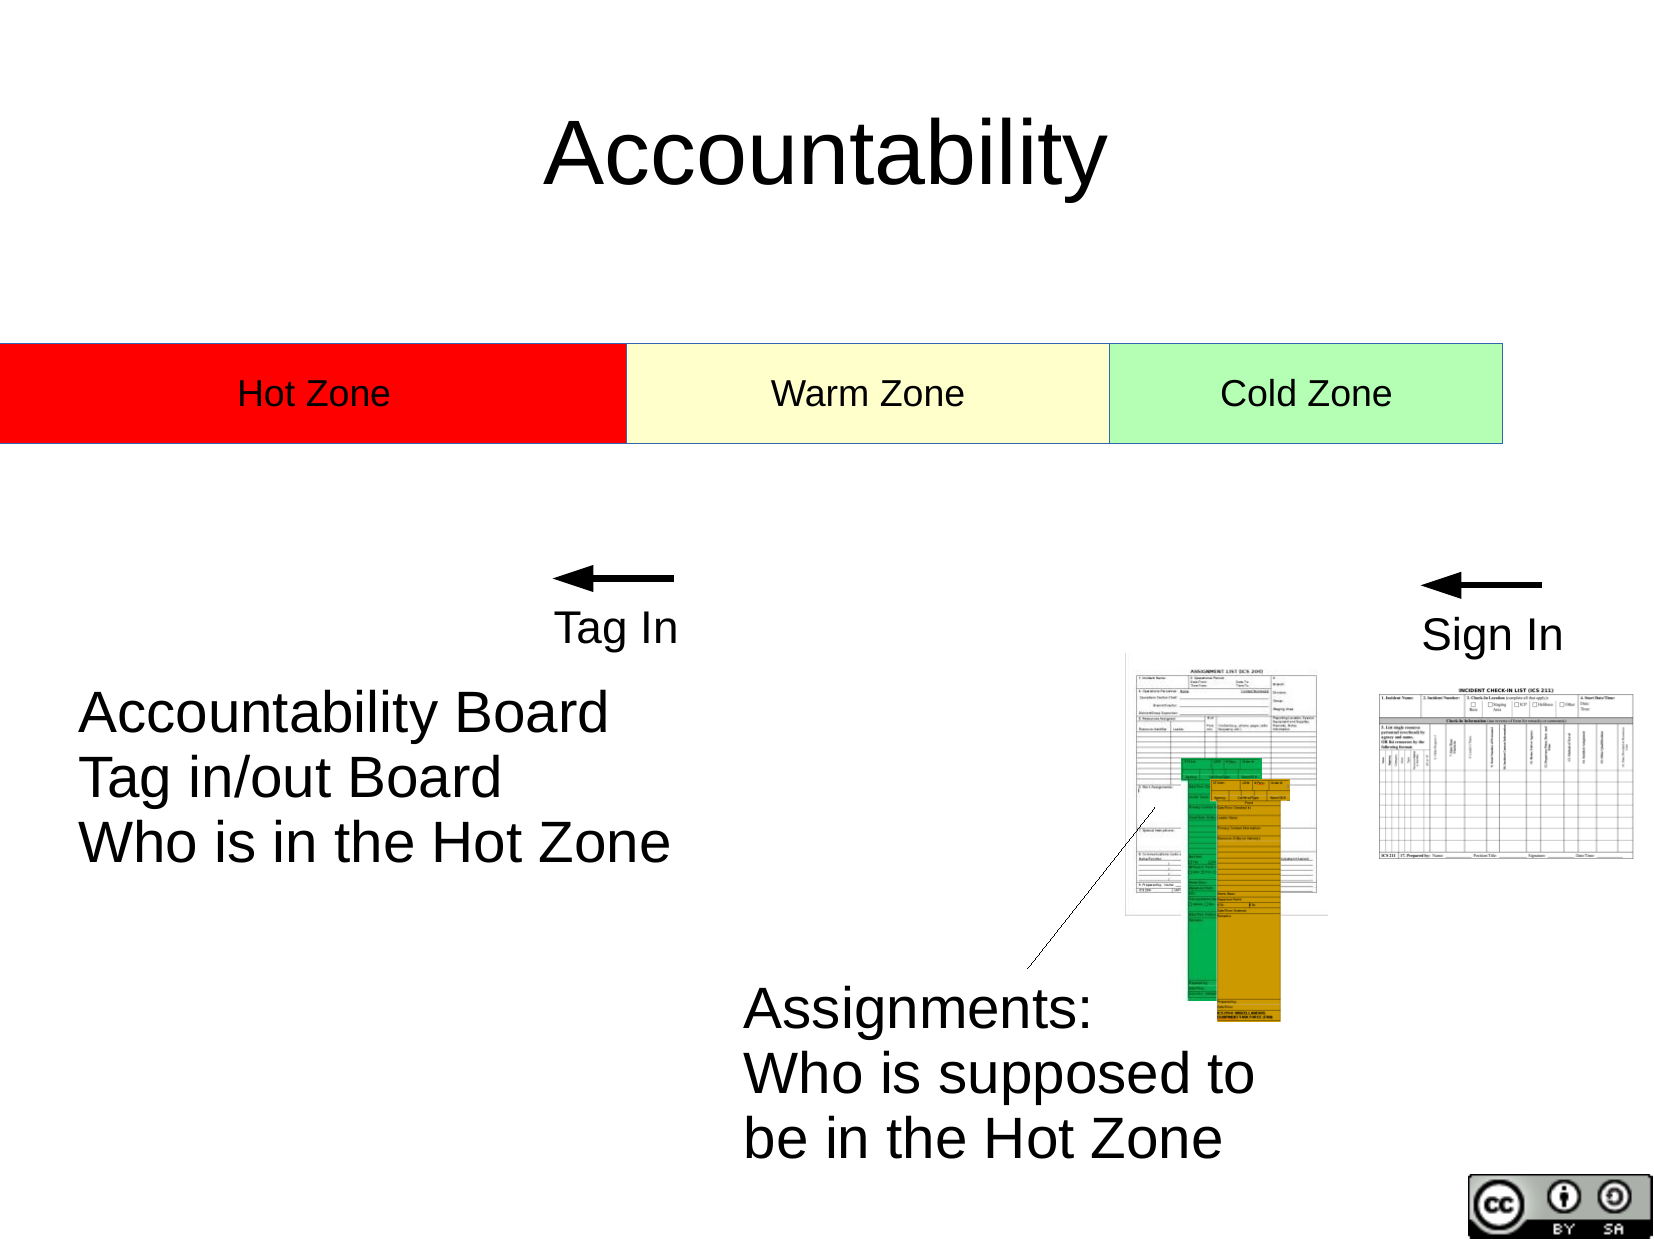

# Accountability
Hot Zone
Warm Zone
Cold Zone
Tag In
Sign In
Accountability Board
Tag in/out Board
Who is in the Hot Zone
Assignments:
Who is supposed to
be in the Hot Zone